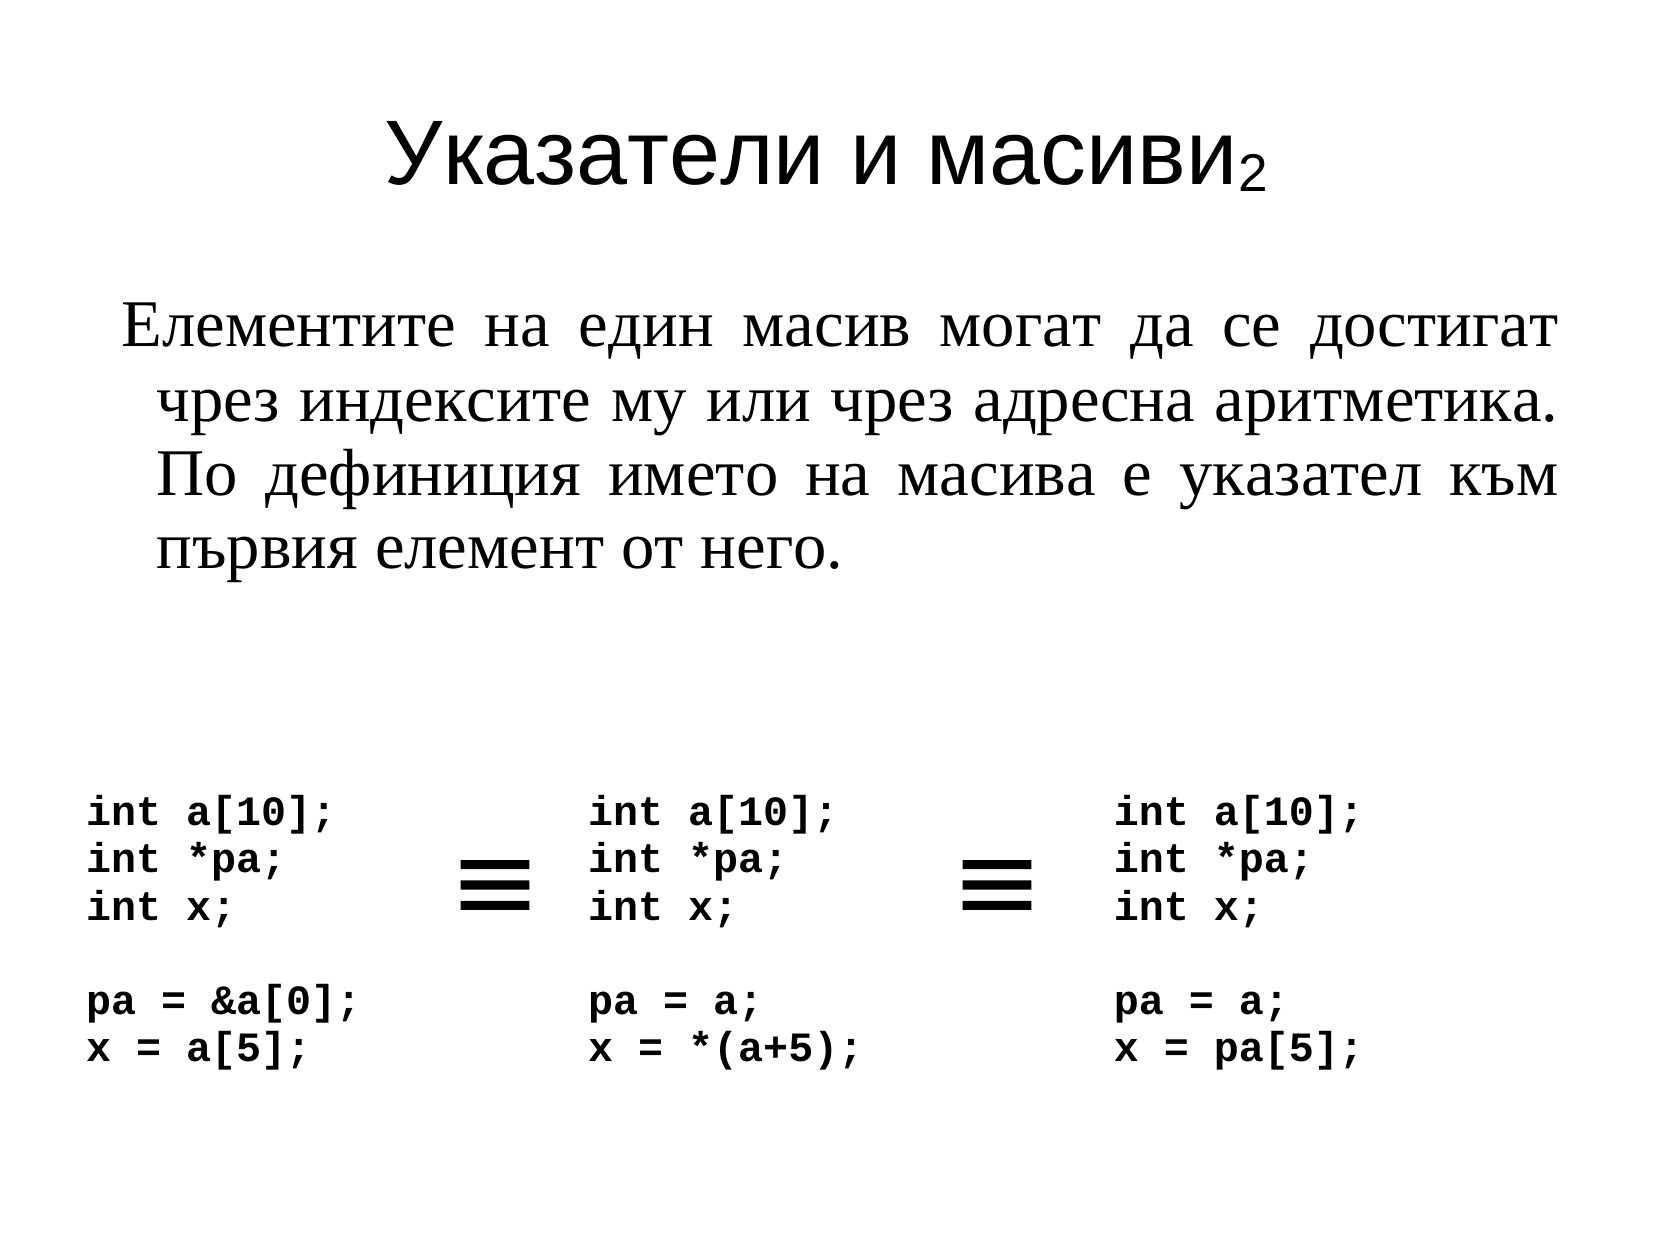

# Указатели и масиви2
Елементите на един масив могат да се достигат чрез индексите му или чрез адресна аритметика. По дефиниция името на масива е указател към първия елемент от него.
int a[10];
int *pa;
int x;
pa = &a[0];
x = a[5];
int a[10];
int *pa;
int x;
pa = a;
x = *(a+5);
int a[10];
int *pa;
int x;
pa = a;
x = pa[5];

